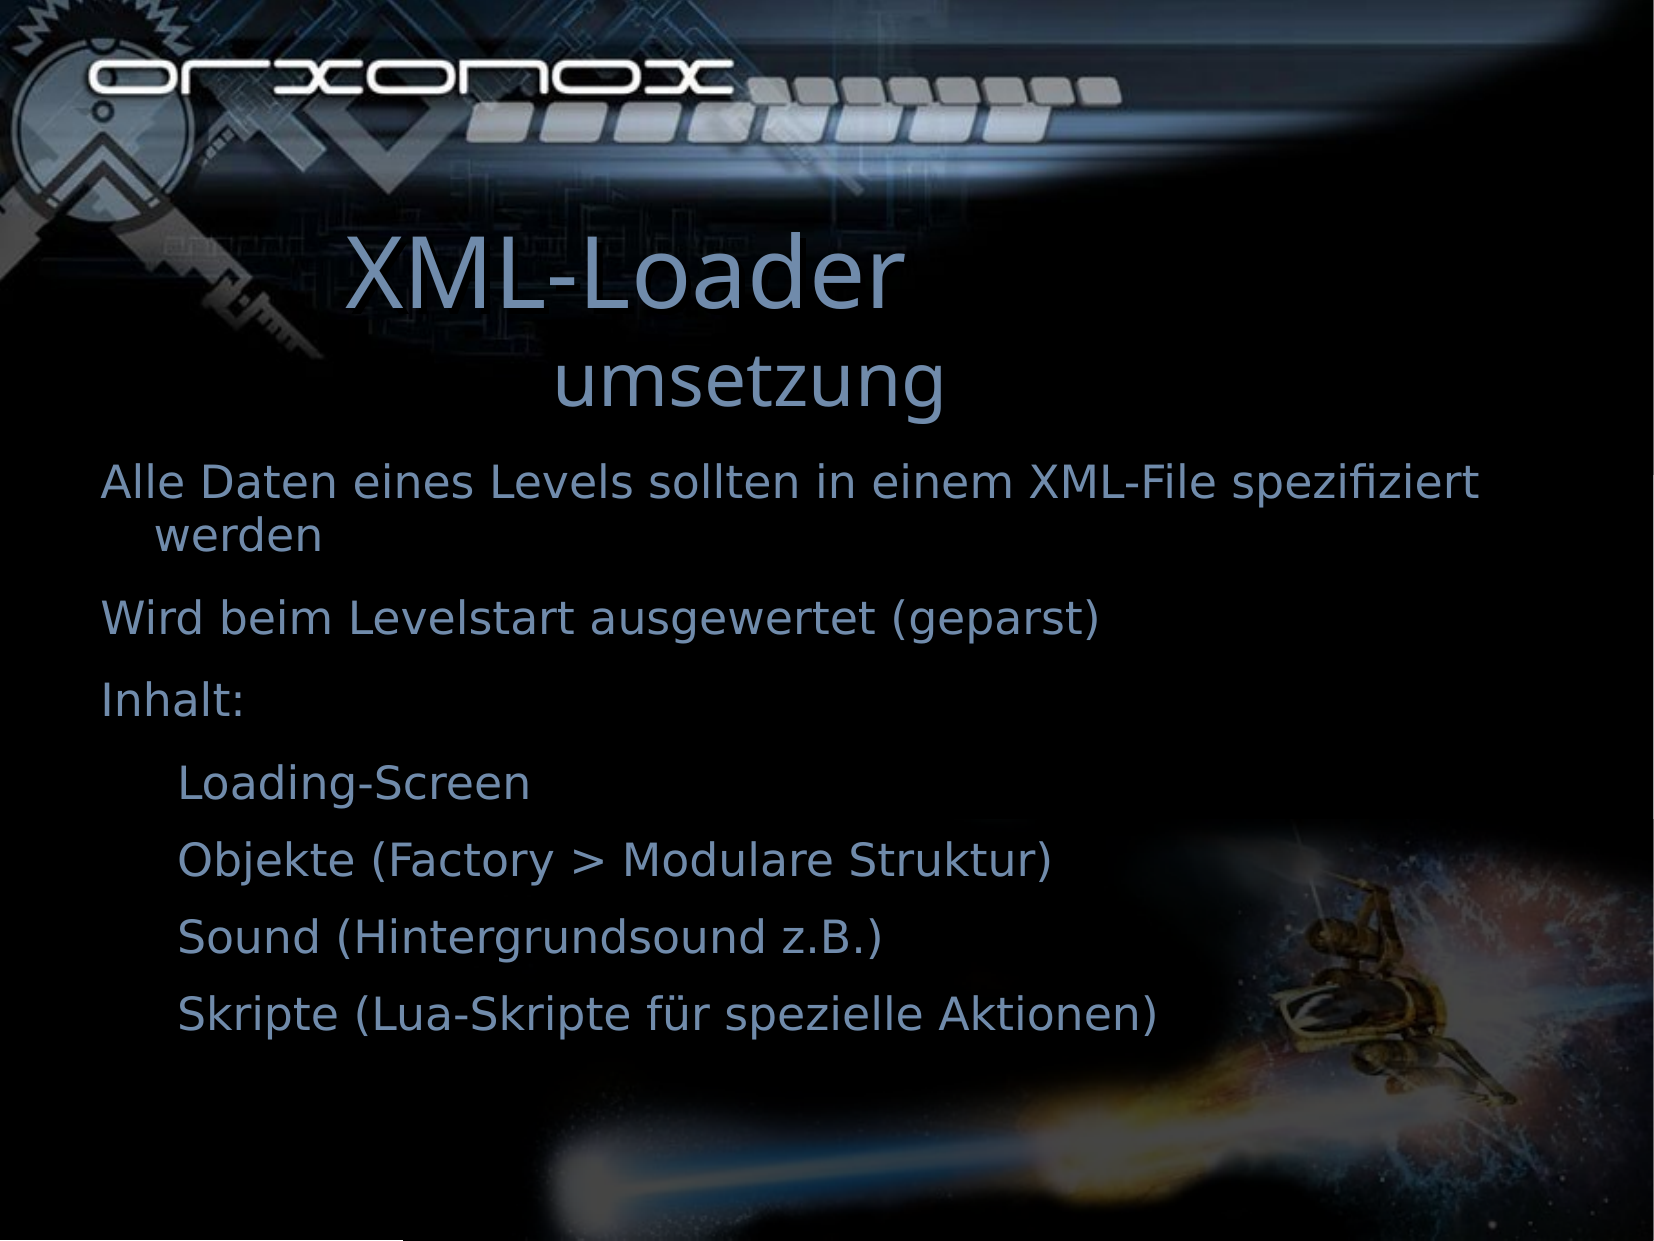

XML-Loader
umsetzung
# Alle Daten eines Levels sollten in einem XML-File spezifiziert werden
Wird beim Levelstart ausgewertet (geparst)
Inhalt:
Loading-Screen
Objekte (Factory > Modulare Struktur)
Sound (Hintergrundsound z.B.)
Skripte (Lua-Skripte für spezielle Aktionen)